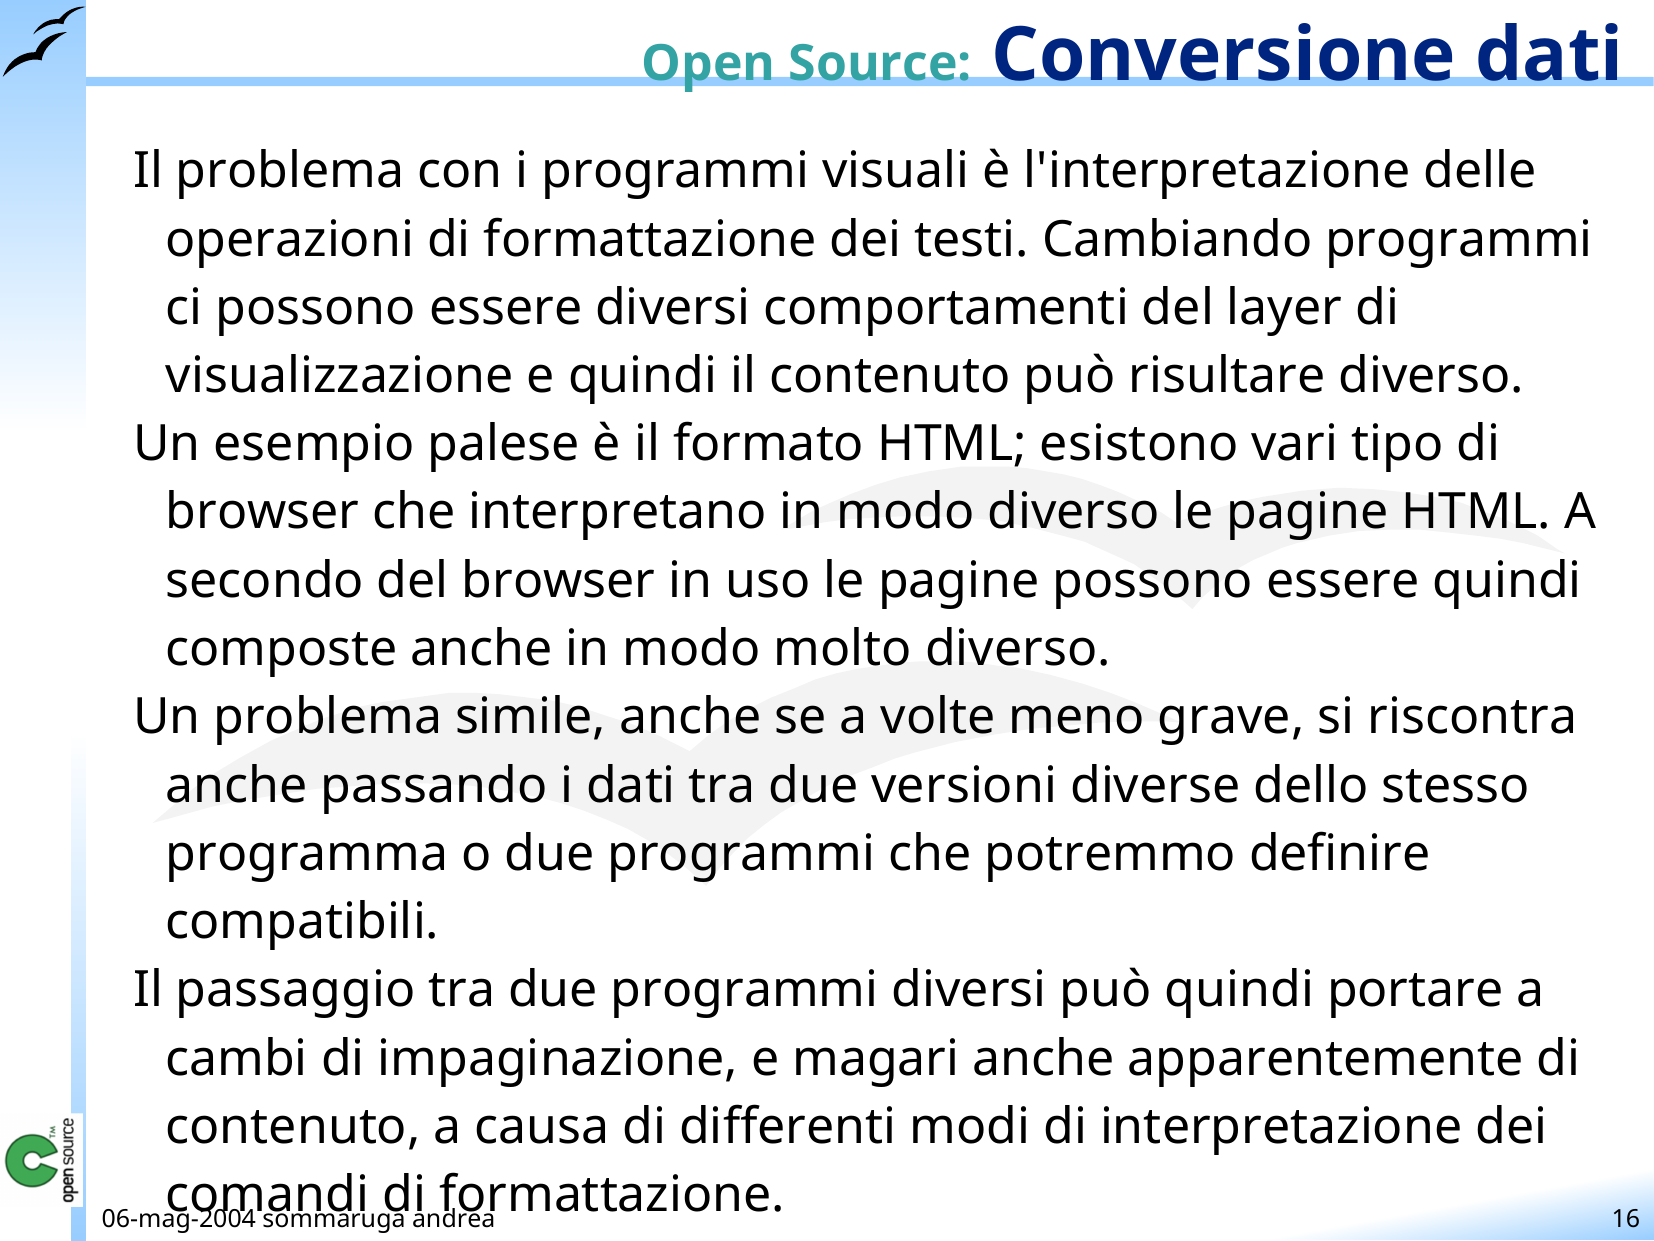

# Open Source: Conversione dati
Il problema con i programmi visuali è l'interpretazione delle operazioni di formattazione dei testi. Cambiando programmi ci possono essere diversi comportamenti del layer di visualizzazione e quindi il contenuto può risultare diverso.
Un esempio palese è il formato HTML; esistono vari tipo di browser che interpretano in modo diverso le pagine HTML. A secondo del browser in uso le pagine possono essere quindi composte anche in modo molto diverso.
Un problema simile, anche se a volte meno grave, si riscontra anche passando i dati tra due versioni diverse dello stesso programma o due programmi che potremmo definire compatibili.
Il passaggio tra due programmi diversi può quindi portare a cambi di impaginazione, e magari anche apparentemente di contenuto, a causa di differenti modi di interpretazione dei comandi di formattazione.